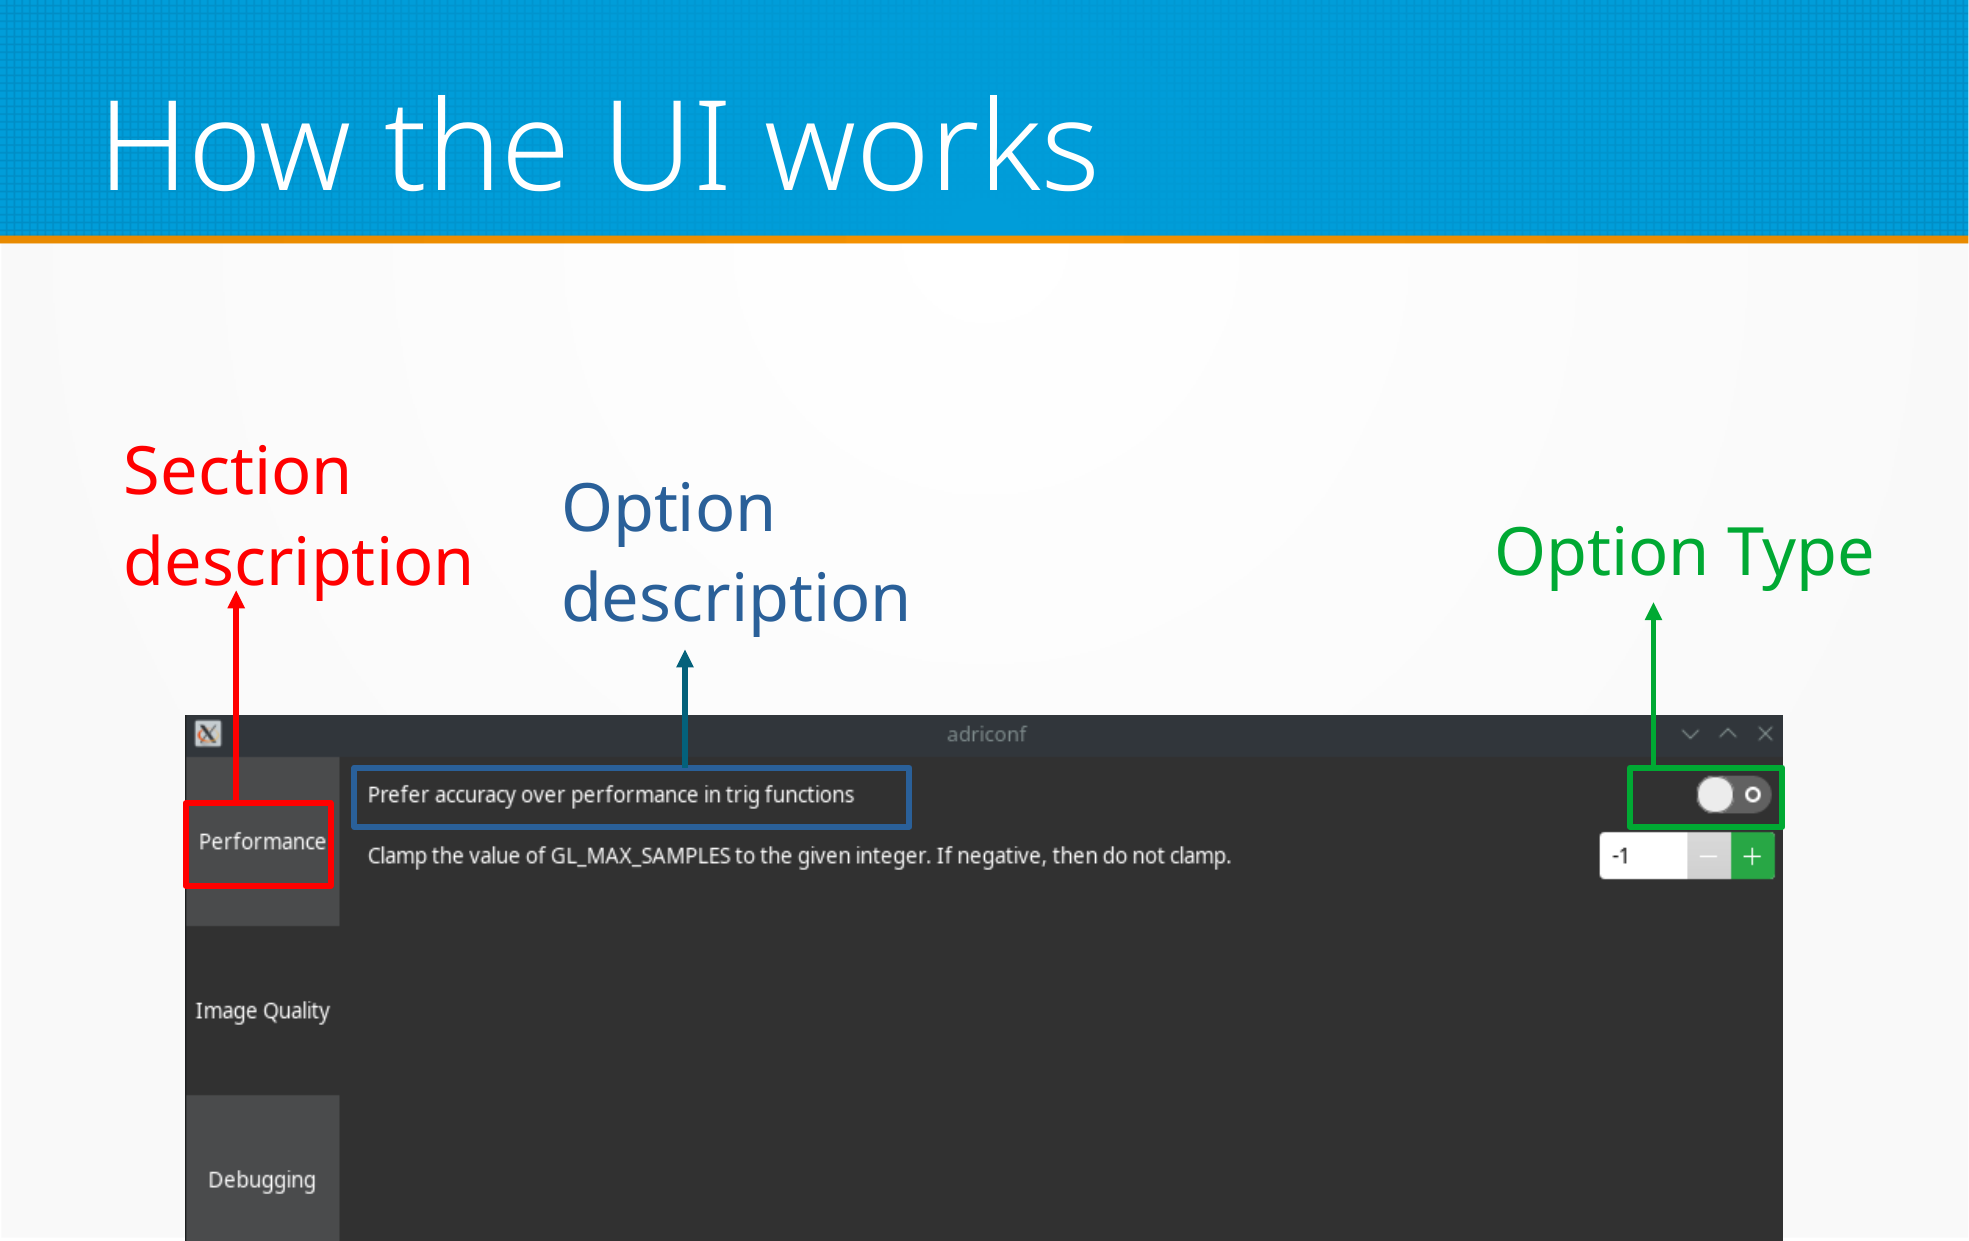

# How the UI works
Section description
Option description
Option Type